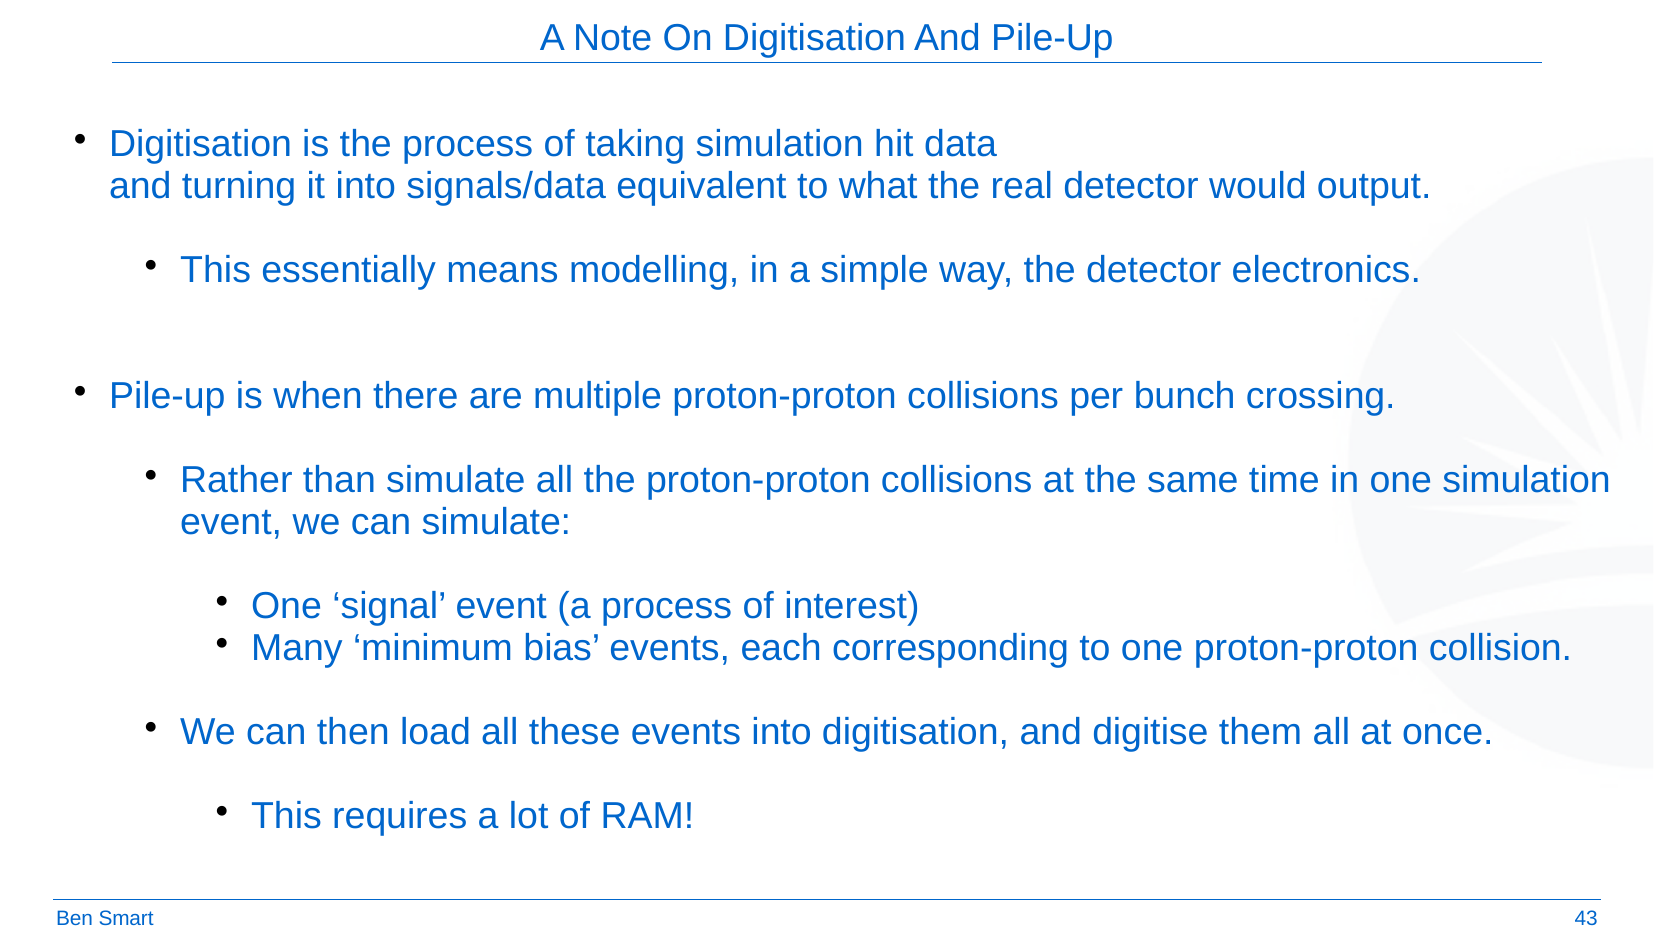

A Note On Digitisation And Pile-Up
Digitisation is the process of taking simulation hit data
and turning it into signals/data equivalent to what the real detector would output.
This essentially means modelling, in a simple way, the detector electronics.
Pile-up is when there are multiple proton-proton collisions per bunch crossing.
Rather than simulate all the proton-proton collisions at the same time in one simulation event, we can simulate:
One ‘signal’ event (a process of interest)
Many ‘minimum bias’ events, each corresponding to one proton-proton collision.
We can then load all these events into digitisation, and digitise them all at once.
This requires a lot of RAM!
Ben Smart